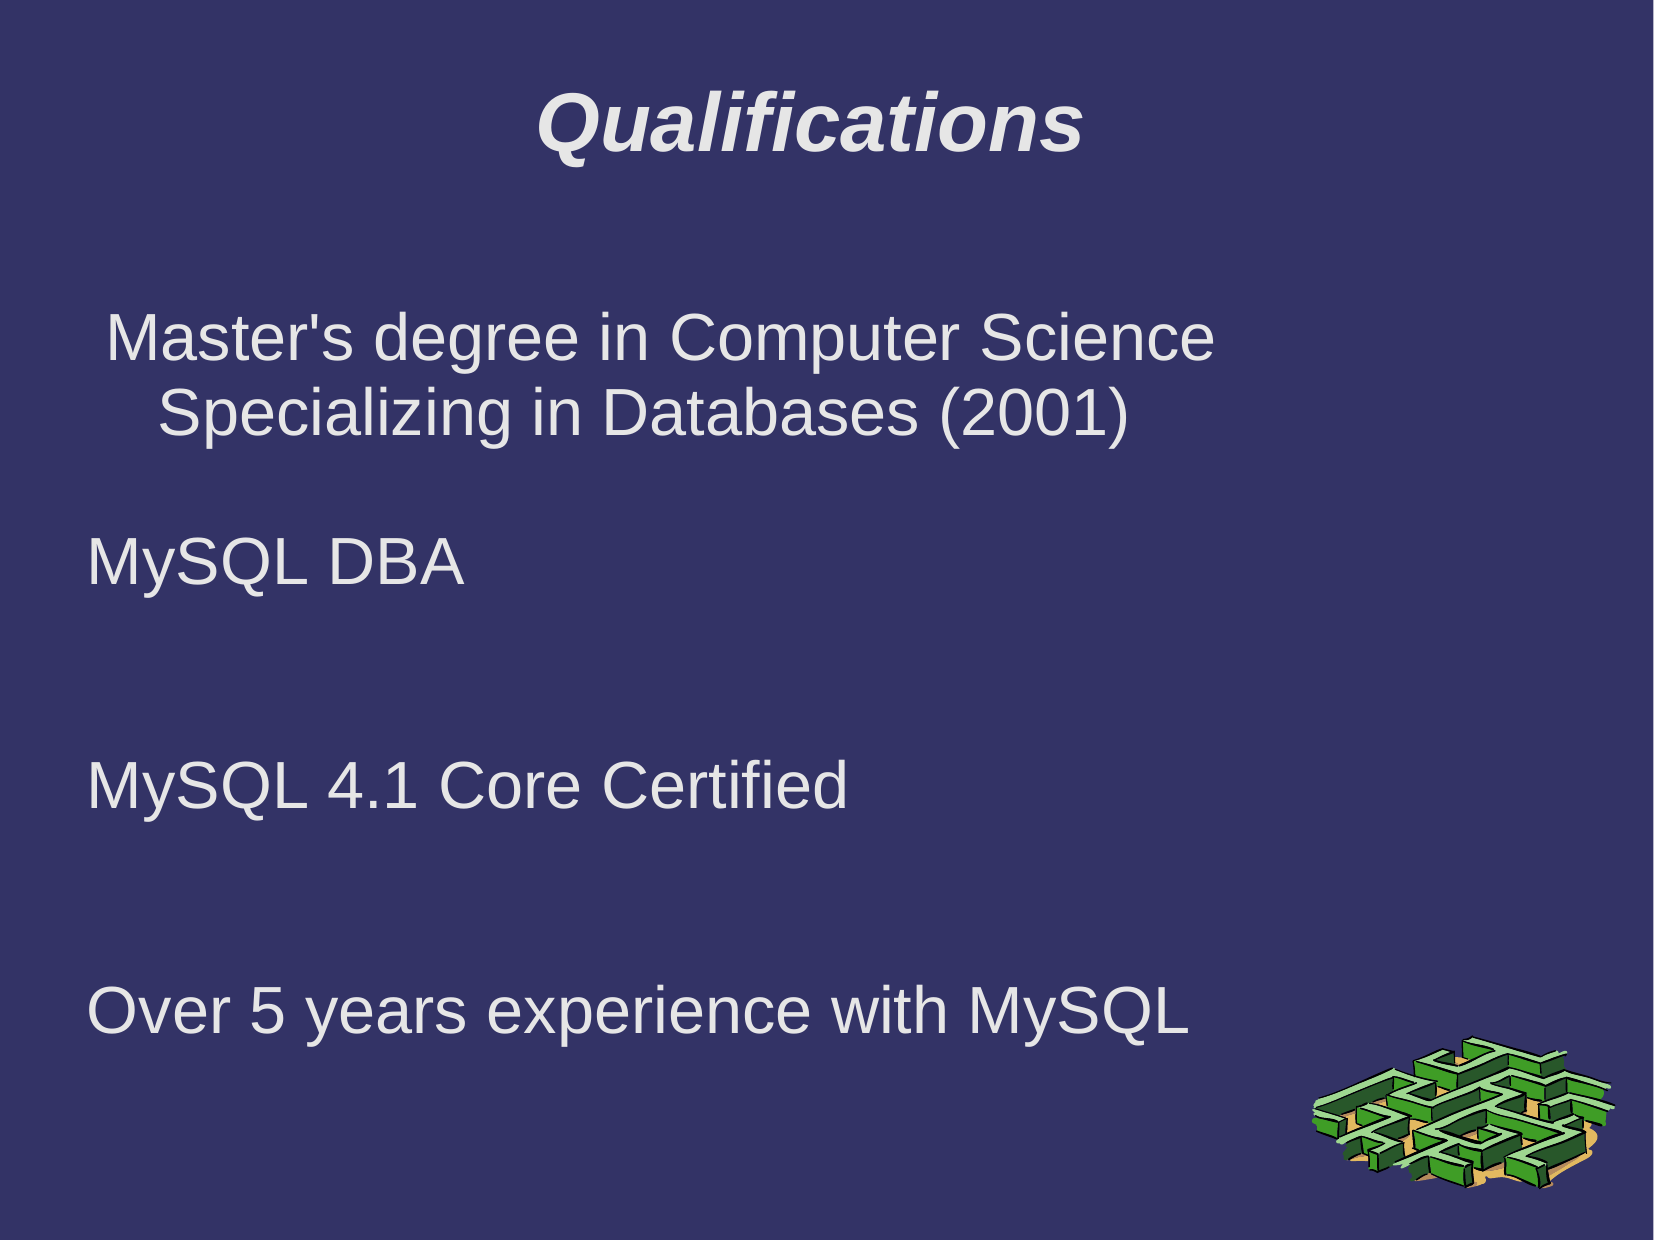

# Qualifications
 Master's degree in Computer Science Specializing in Databases (2001)
MySQL DBA
MySQL 4.1 Core Certified
Over 5 years experience with MySQL